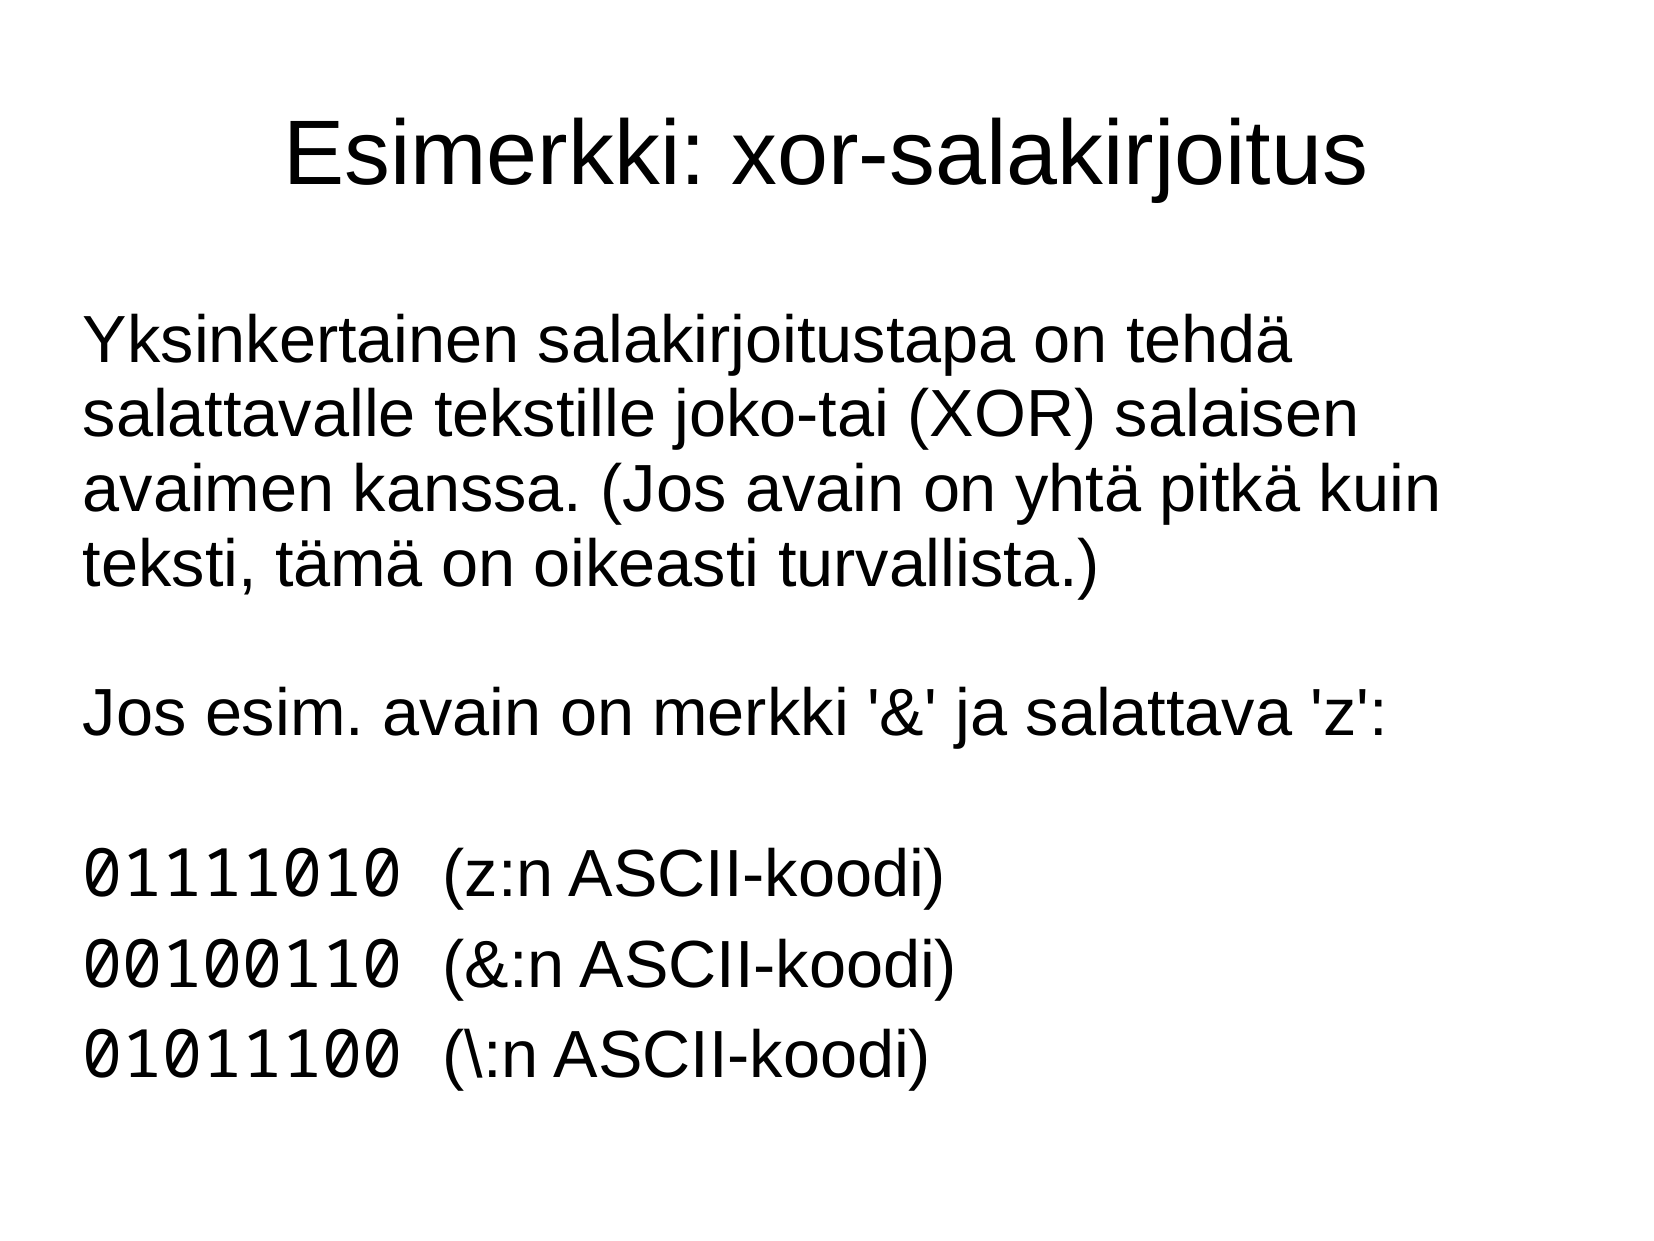

# Esimerkki: xor-salakirjoitus
Yksinkertainen salakirjoitustapa on tehdä salattavalle tekstille joko-tai (XOR) salaisen avaimen kanssa. (Jos avain on yhtä pitkä kuin teksti, tämä on oikeasti turvallista.)
Jos esim. avain on merkki '&' ja salattava 'z':
01111010 (z:n ASCII-koodi)
00100110 (&:n ASCII-koodi)
01011100 (\:n ASCII-koodi)